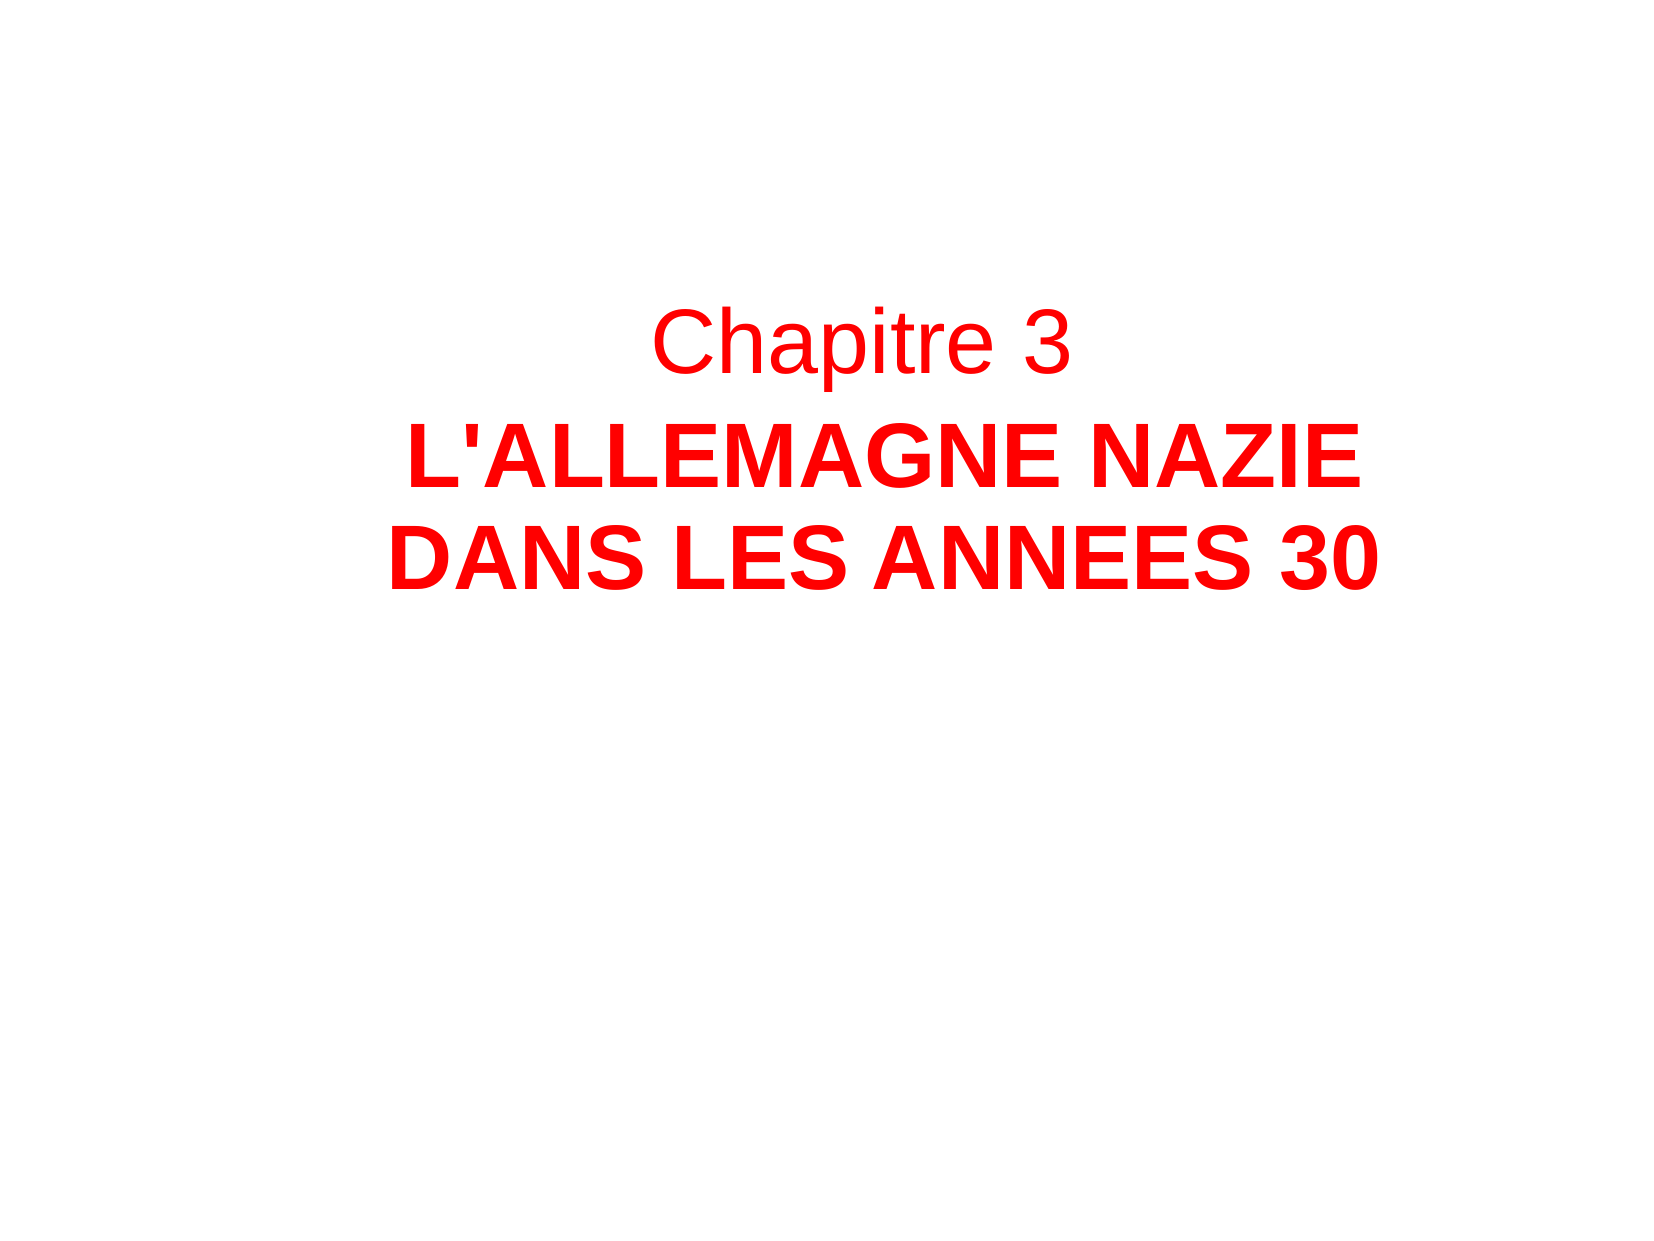

# L'ALLEMAGNE NAZIE DANS LES ANNEES 30
Chapitre 3